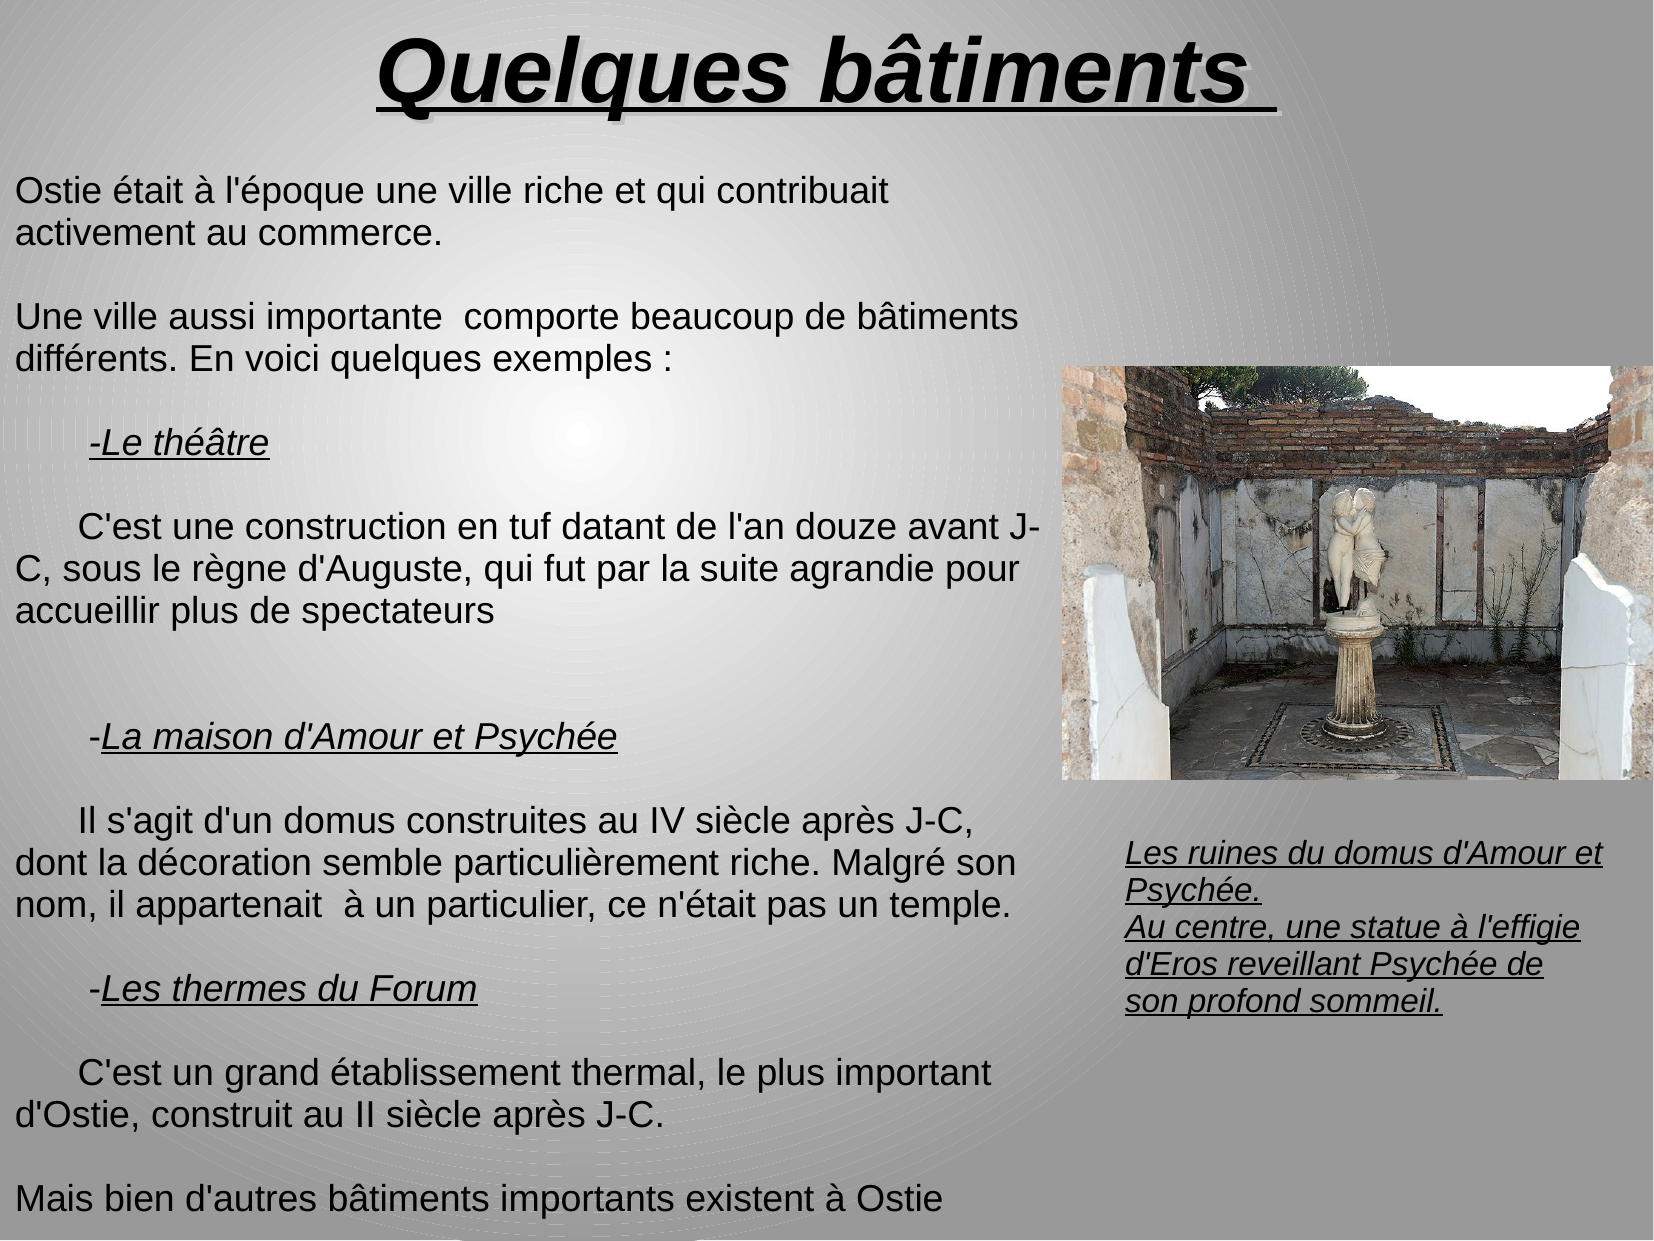

Quelques bâtiments
Ostie était à l'époque une ville riche et qui contribuait activement au commerce.
Une ville aussi importante comporte beaucoup de bâtiments différents. En voici quelques exemples :
	-Le théâtre
 C'est une construction en tuf datant de l'an douze avant J-C, sous le règne d'Auguste, qui fut par la suite agrandie pour accueillir plus de spectateurs
 	-La maison d'Amour et Psychée
 Il s'agit d'un domus construites au IV siècle après J-C, dont la décoration semble particulièrement riche. Malgré son nom, il appartenait à un particulier, ce n'était pas un temple.
	-Les thermes du Forum
 C'est un grand établissement thermal, le plus important d'Ostie, construit au II siècle après J-C.
Mais bien d'autres bâtiments importants existent à Ostie
Les ruines du domus d'Amour et Psychée.
Au centre, une statue à l'effigie d'Eros reveillant Psychée de son profond sommeil.